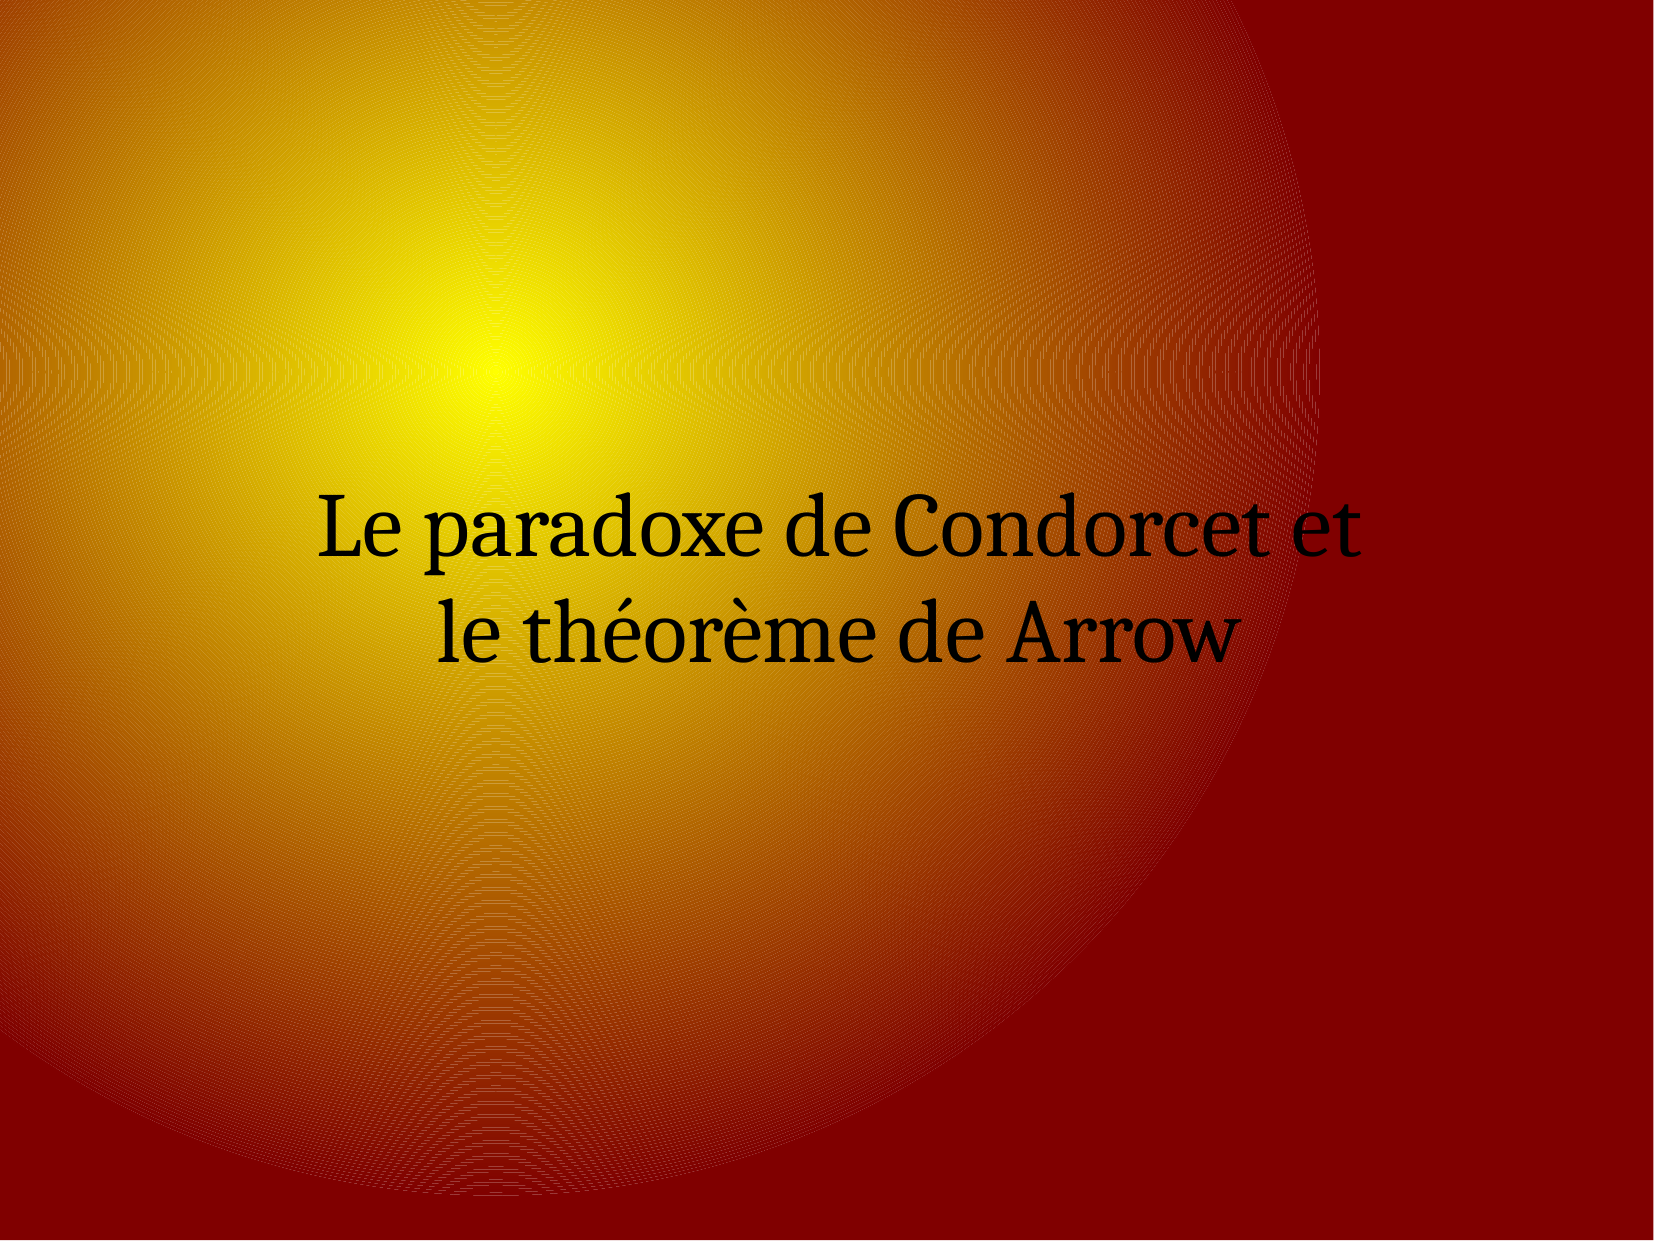

Le paradoxe de Condorcet et le théorème de Arrow